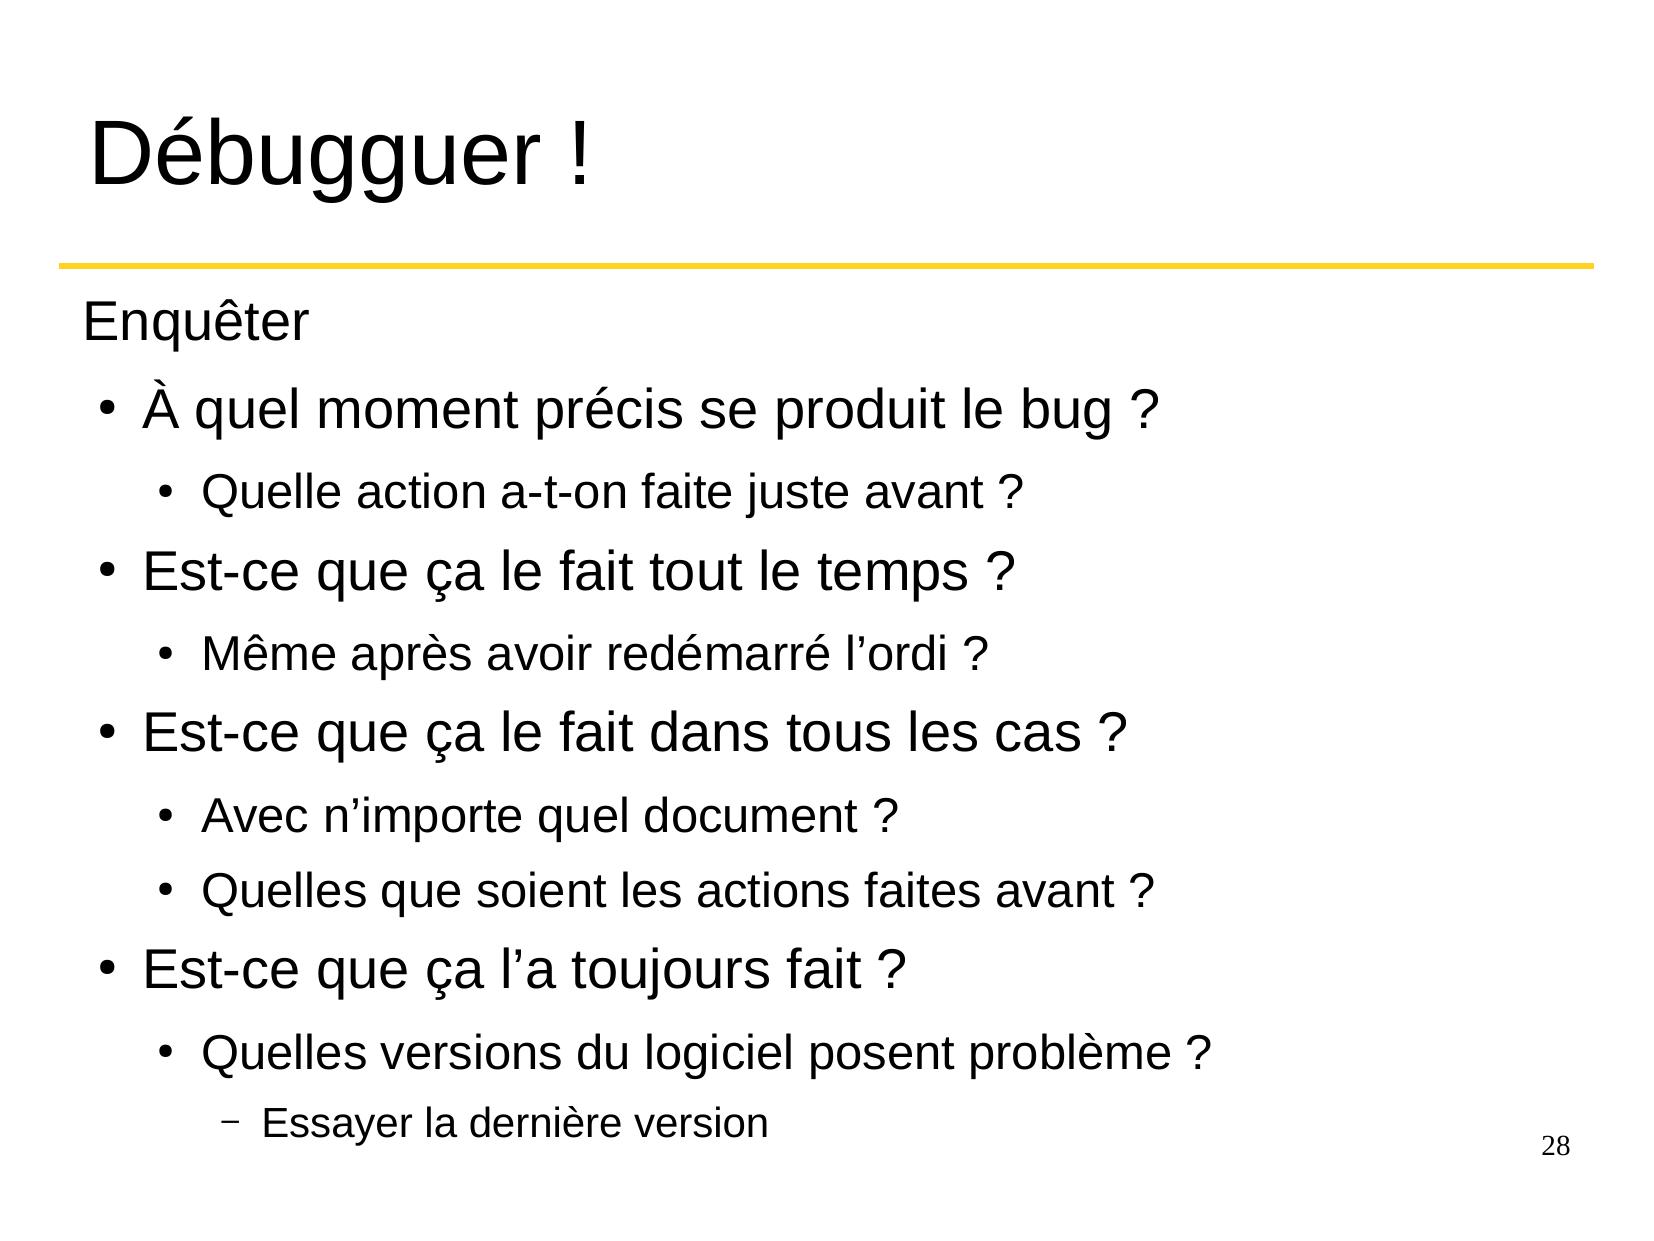

# Débugguer !
Enquêter
À quel moment précis se produit le bug ?
Quelle action a-t-on faite juste avant ?
Est-ce que ça le fait tout le temps ?
Même après avoir redémarré l’ordi ?
Est-ce que ça le fait dans tous les cas ?
Avec n’importe quel document ?
Quelles que soient les actions faites avant ?
Est-ce que ça l’a toujours fait ?
Quelles versions du logiciel posent problème ?
Essayer la dernière version
28